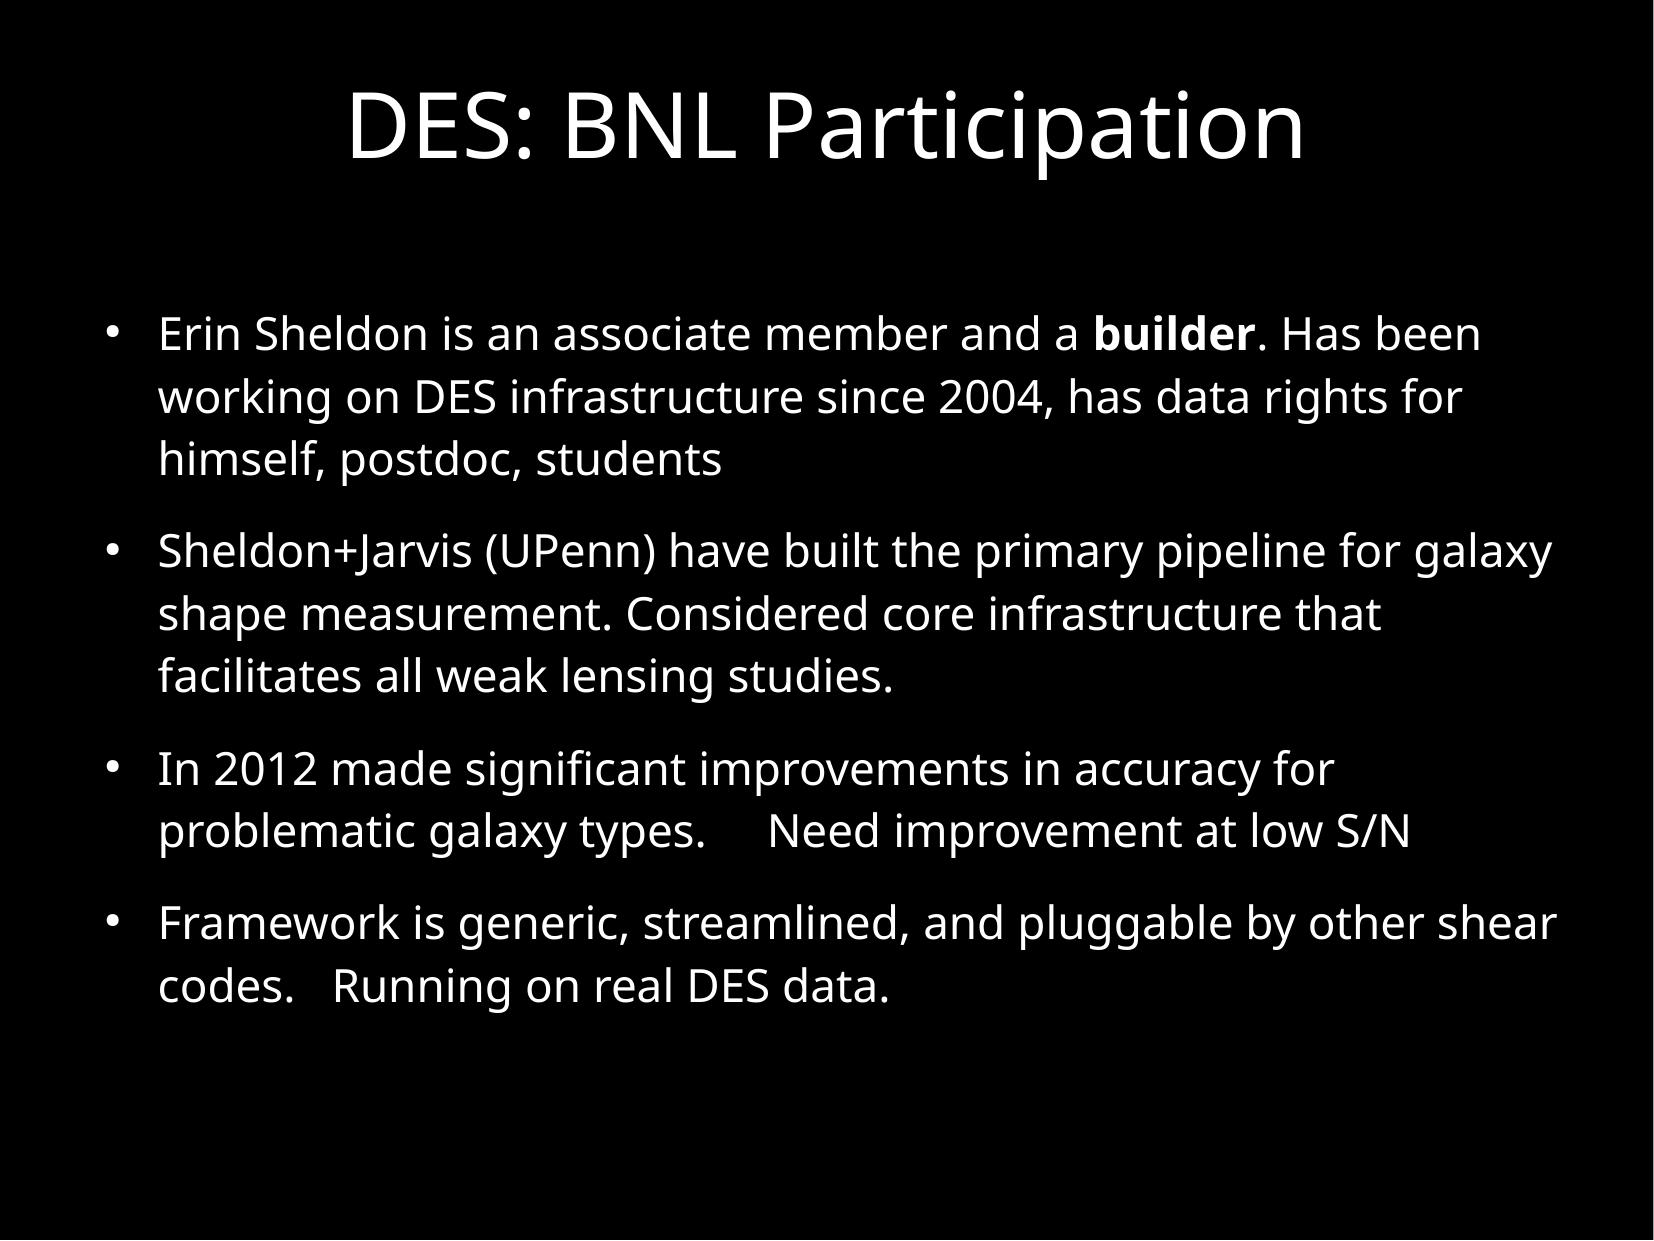

# DES: BNL Participation
Erin Sheldon is an associate member and a builder. Has been working on DES infrastructure since 2004, has data rights for himself, postdoc, students
Sheldon+Jarvis (UPenn) have built the primary pipeline for galaxy shape measurement. Considered core infrastructure that facilitates all weak lensing studies.
In 2012 made significant improvements in accuracy for problematic galaxy types. Need improvement at low S/N
Framework is generic, streamlined, and pluggable by other shear codes. Running on real DES data.